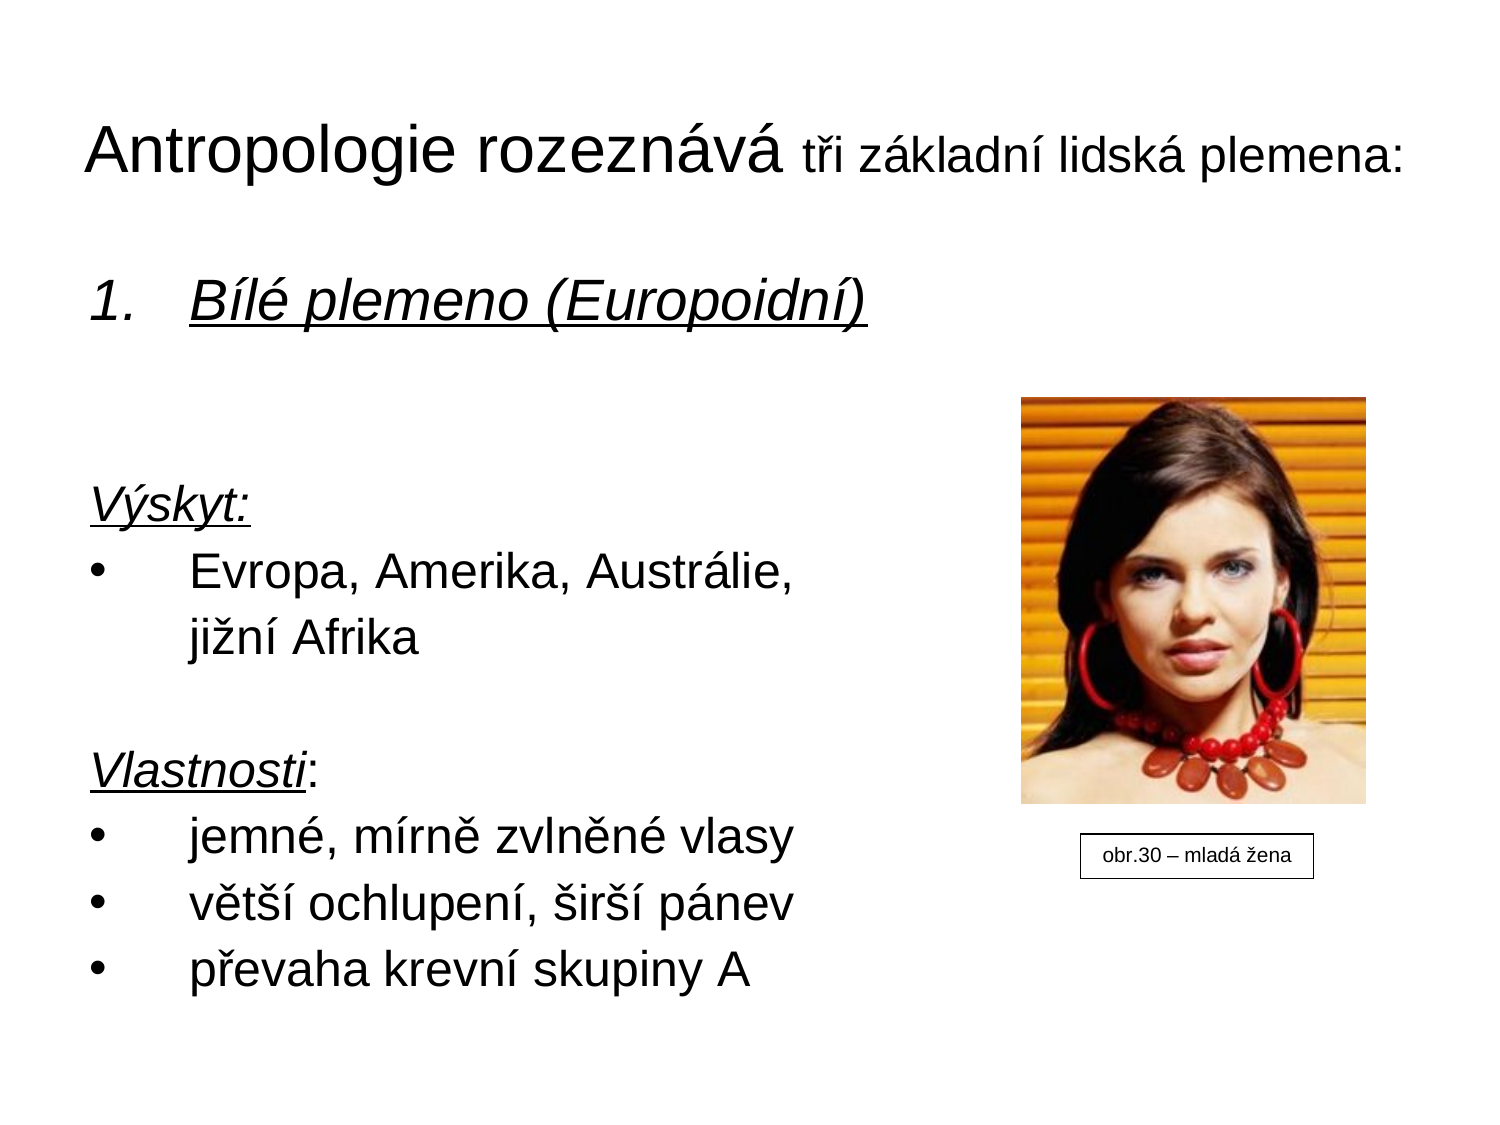

# Antropologie rozeznává tři základní lidská plemena:
Bílé plemeno (Europoidní)
Výskyt:
Evropa, Amerika, Austrálie,
	jižní Afrika
Vlastnosti:
jemné, mírně zvlněné vlasy
větší ochlupení, širší pánev
převaha krevní skupiny A
obr.30 – mladá žena